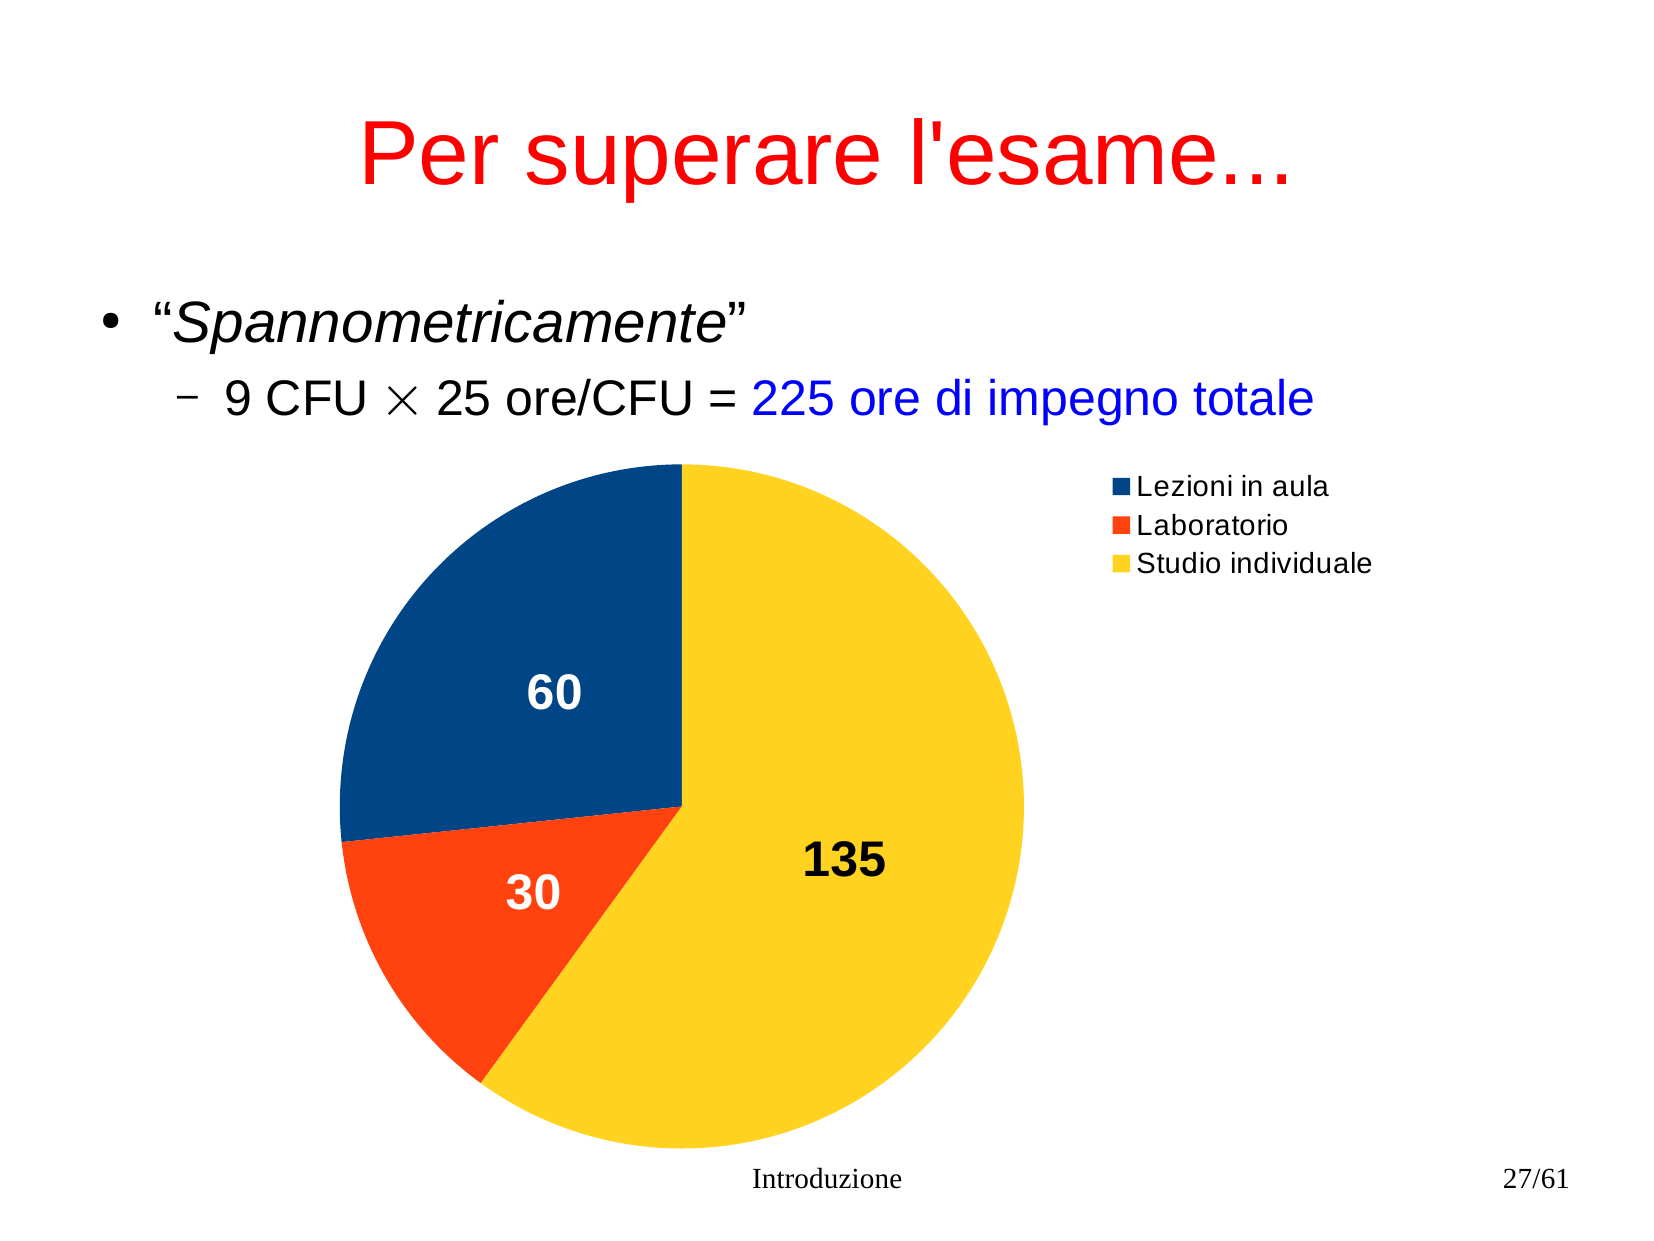

# Per superare l'esame...
“Spannometricamente”
9 CFU ´ 25 ore/CFU = 225 ore di impegno totale
### Chart
| Category | Ore |
|---|---|
| Lezioni in aula | 60.0 |
| Laboratorio | 30.0 |
| Studio individuale | 135.0 |Introduzione
27